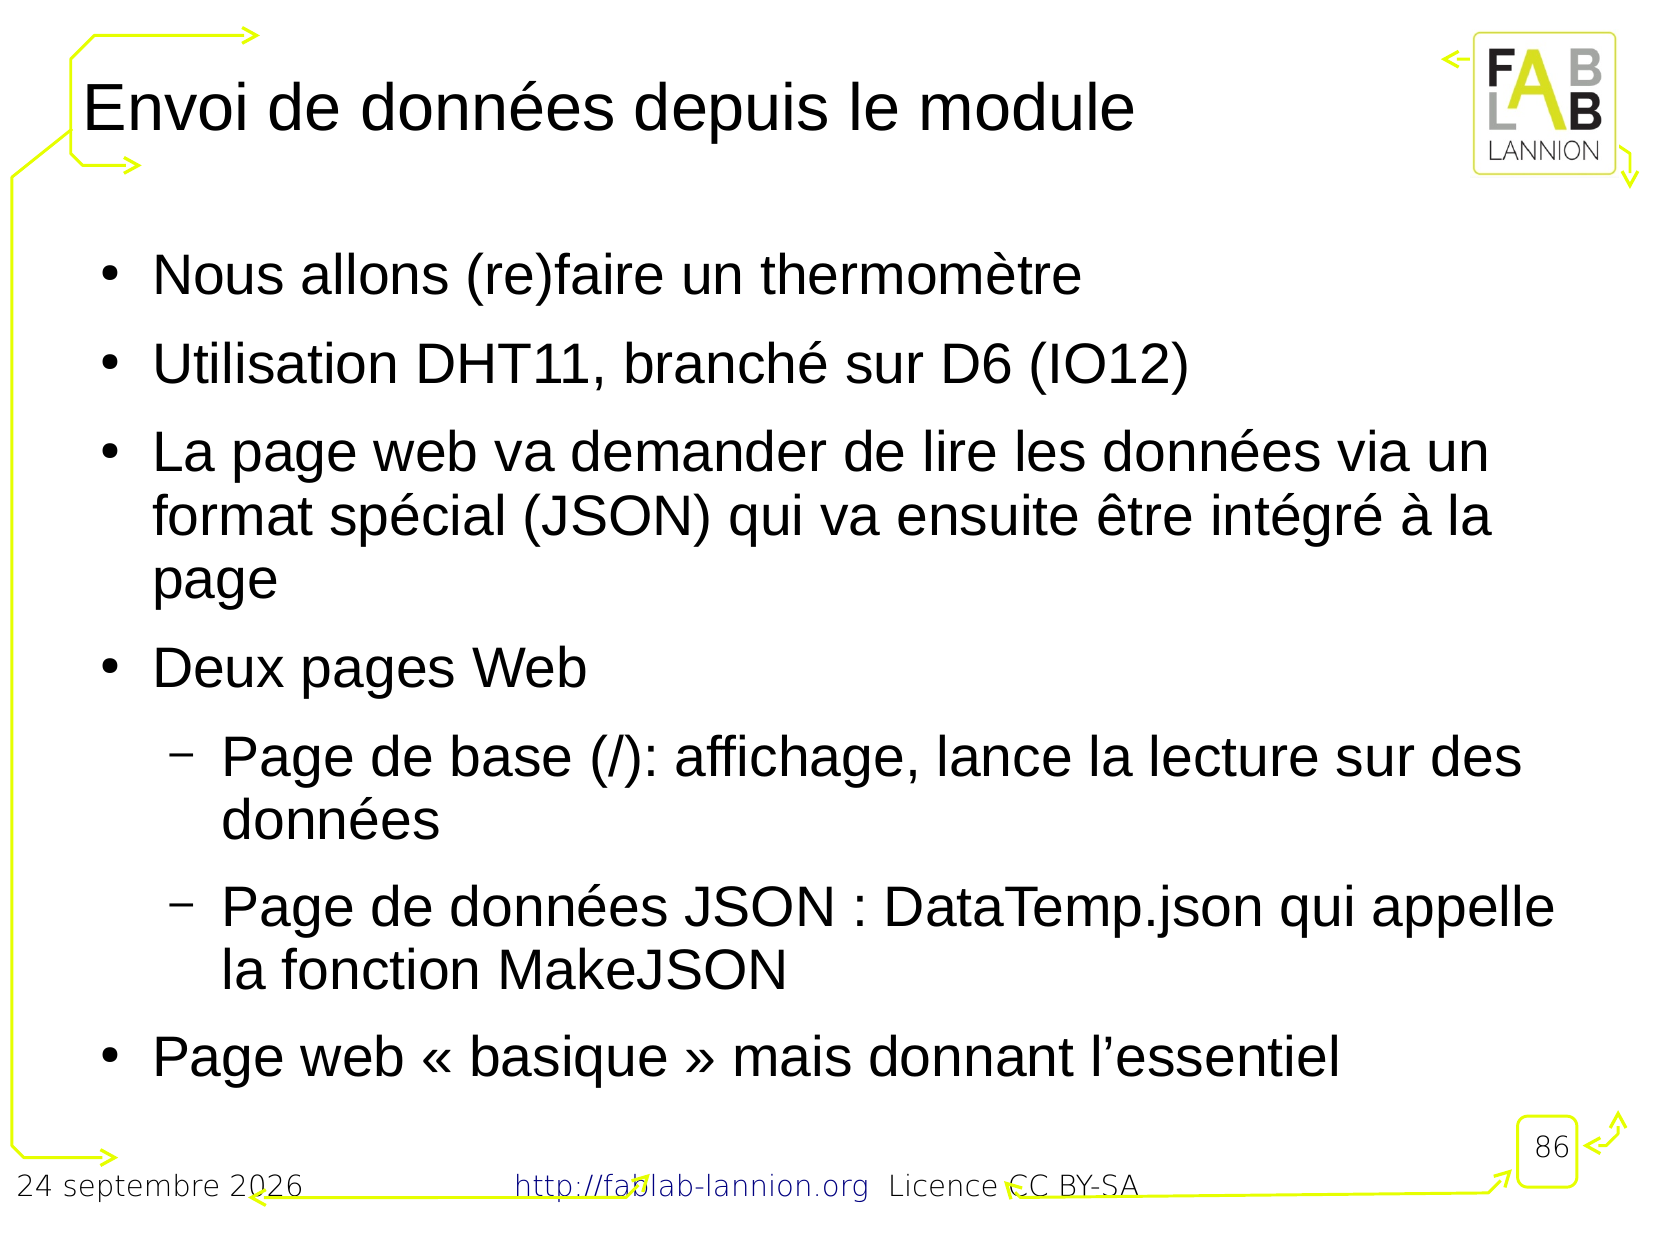

# Envoi de données depuis le module
Nous allons (re)faire un thermomètre
Utilisation DHT11, branché sur D6 (IO12)
La page web va demander de lire les données via un format spécial (JSON) qui va ensuite être intégré à la page
Deux pages Web
Page de base (/): affichage, lance la lecture sur des données
Page de données JSON : DataTemp.json qui appelle la fonction MakeJSON
Page web « basique » mais donnant l’essentiel
86